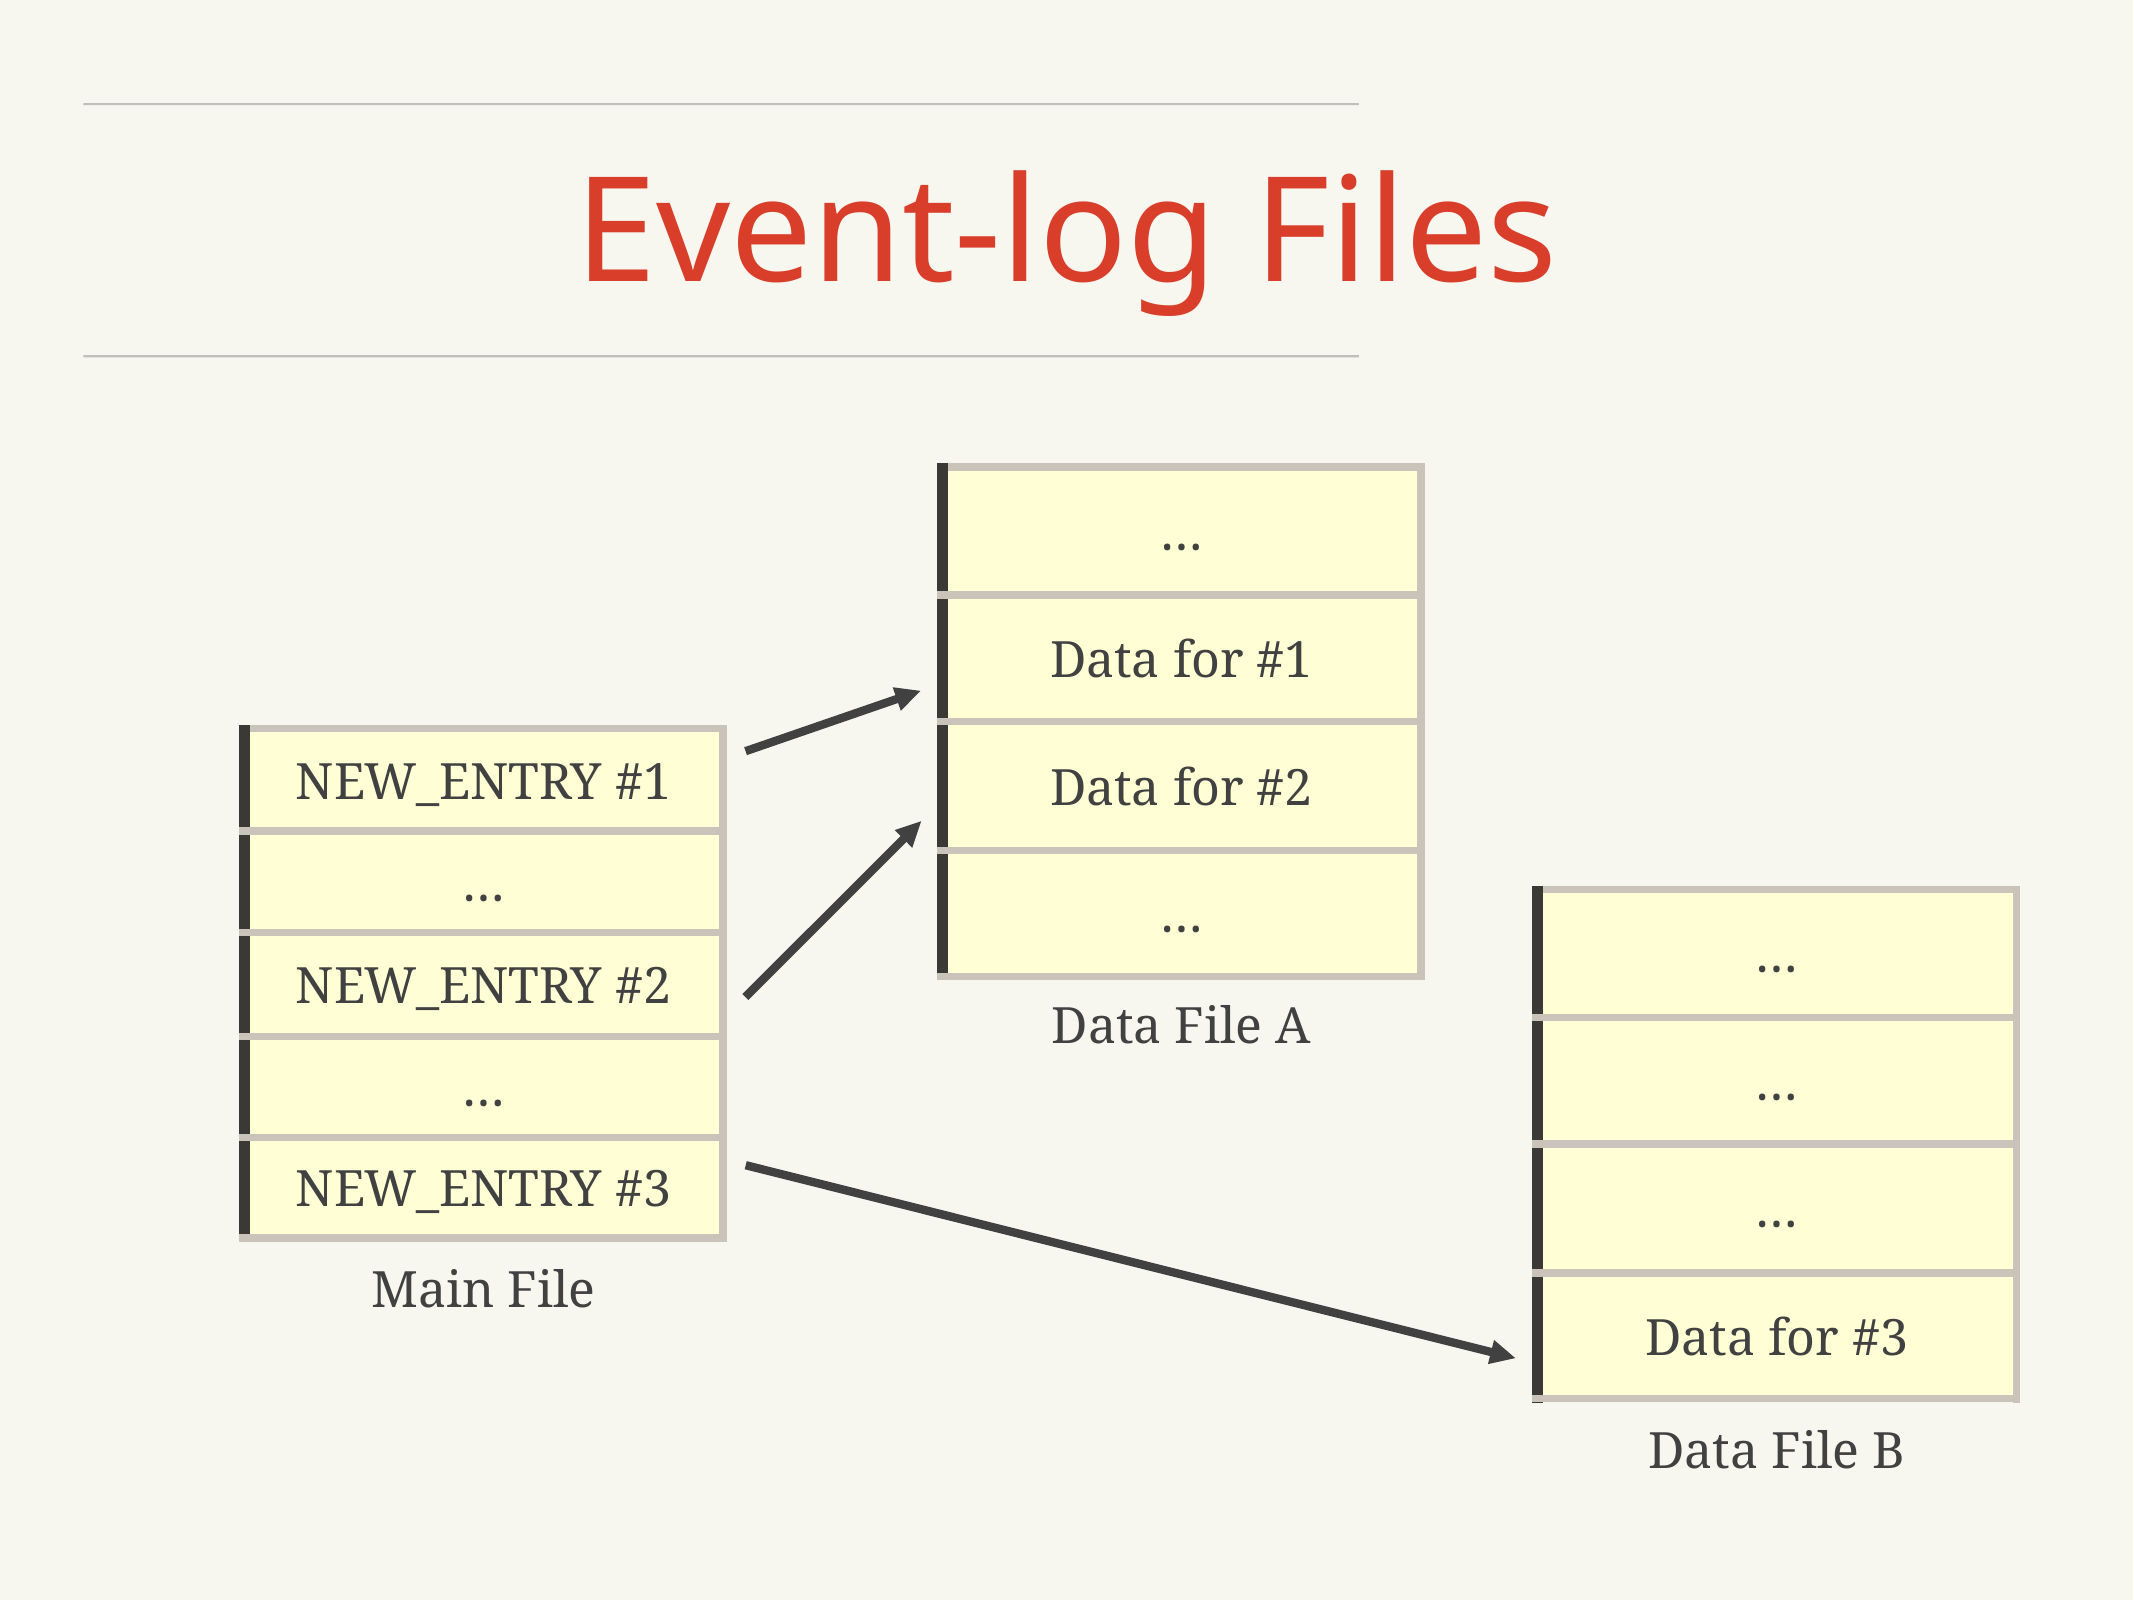

# Event-log Files
| … |
| --- |
| Data for #1 |
| Data for #2 |
| … |
| NEW\_ENTRY #1 |
| --- |
| … |
| NEW\_ENTRY #2 |
| … |
| NEW\_ENTRY #3 |
| … |
| --- |
| … |
| … |
| Data for #3 |
Data File A
Main File
Data File B